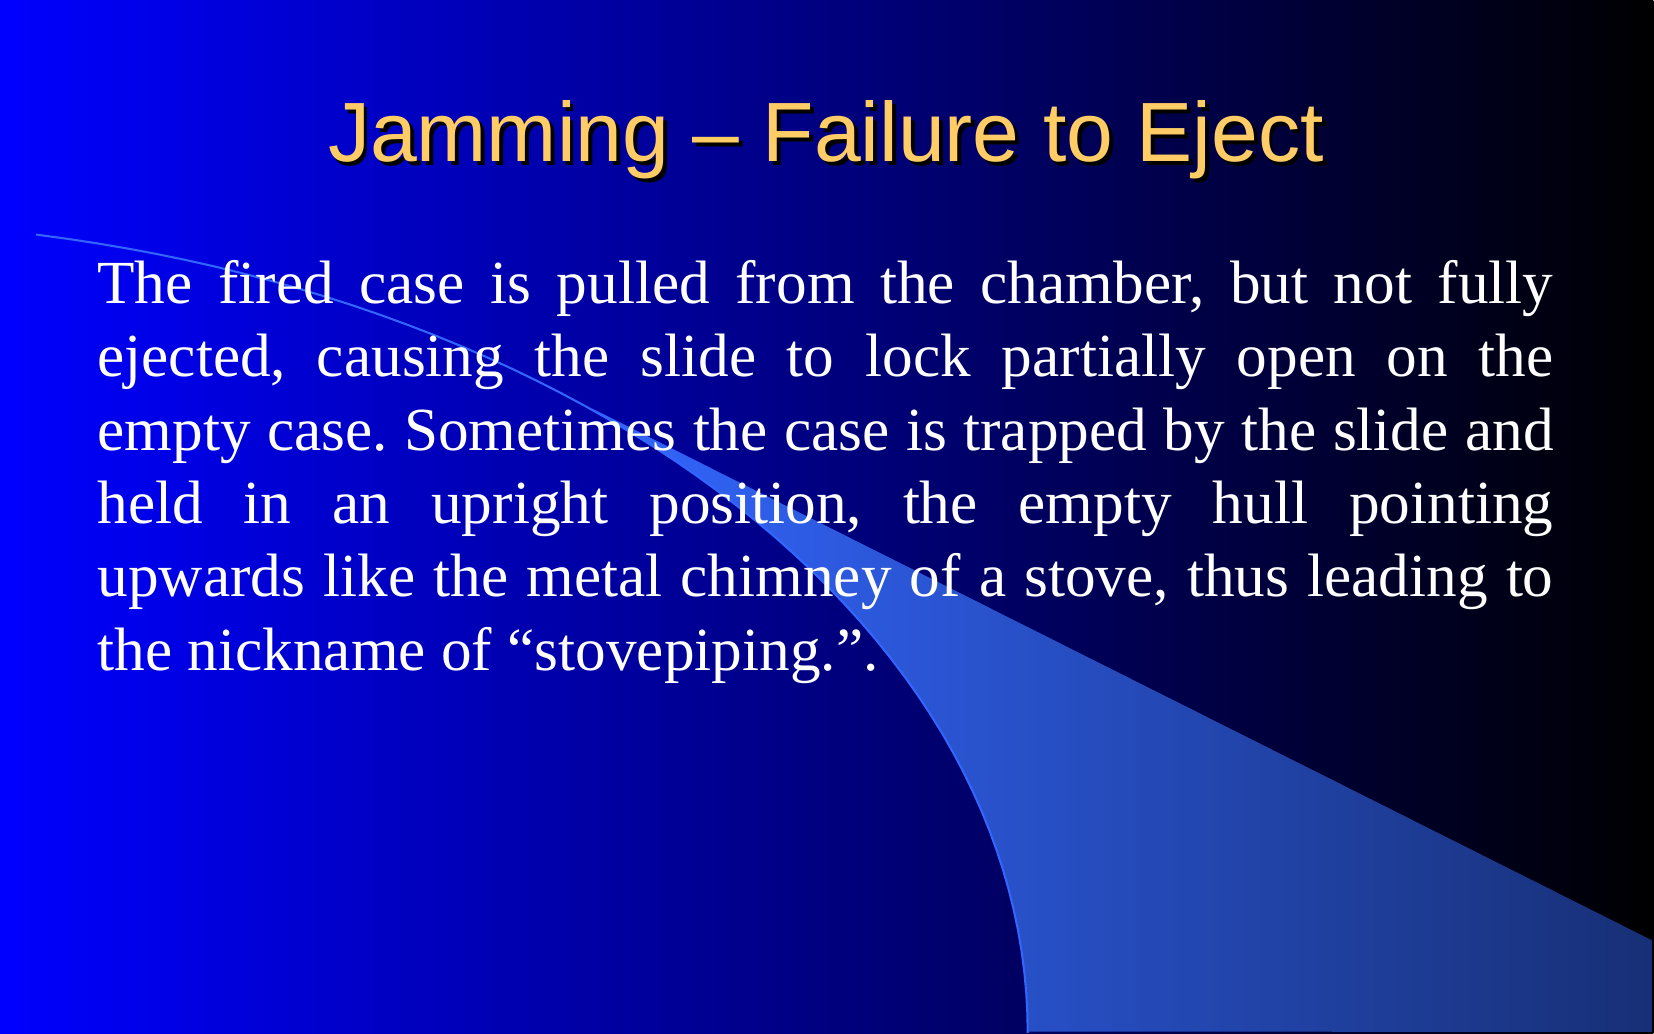

# Jamming – Failure to Eject
The fired case is pulled from the chamber, but not fully ejected, causing the slide to lock partially open on the empty case. Sometimes the case is trapped by the slide and held in an upright position, the empty hull pointing upwards like the metal chimney of a stove, thus leading to the nickname of “stovepiping.”.